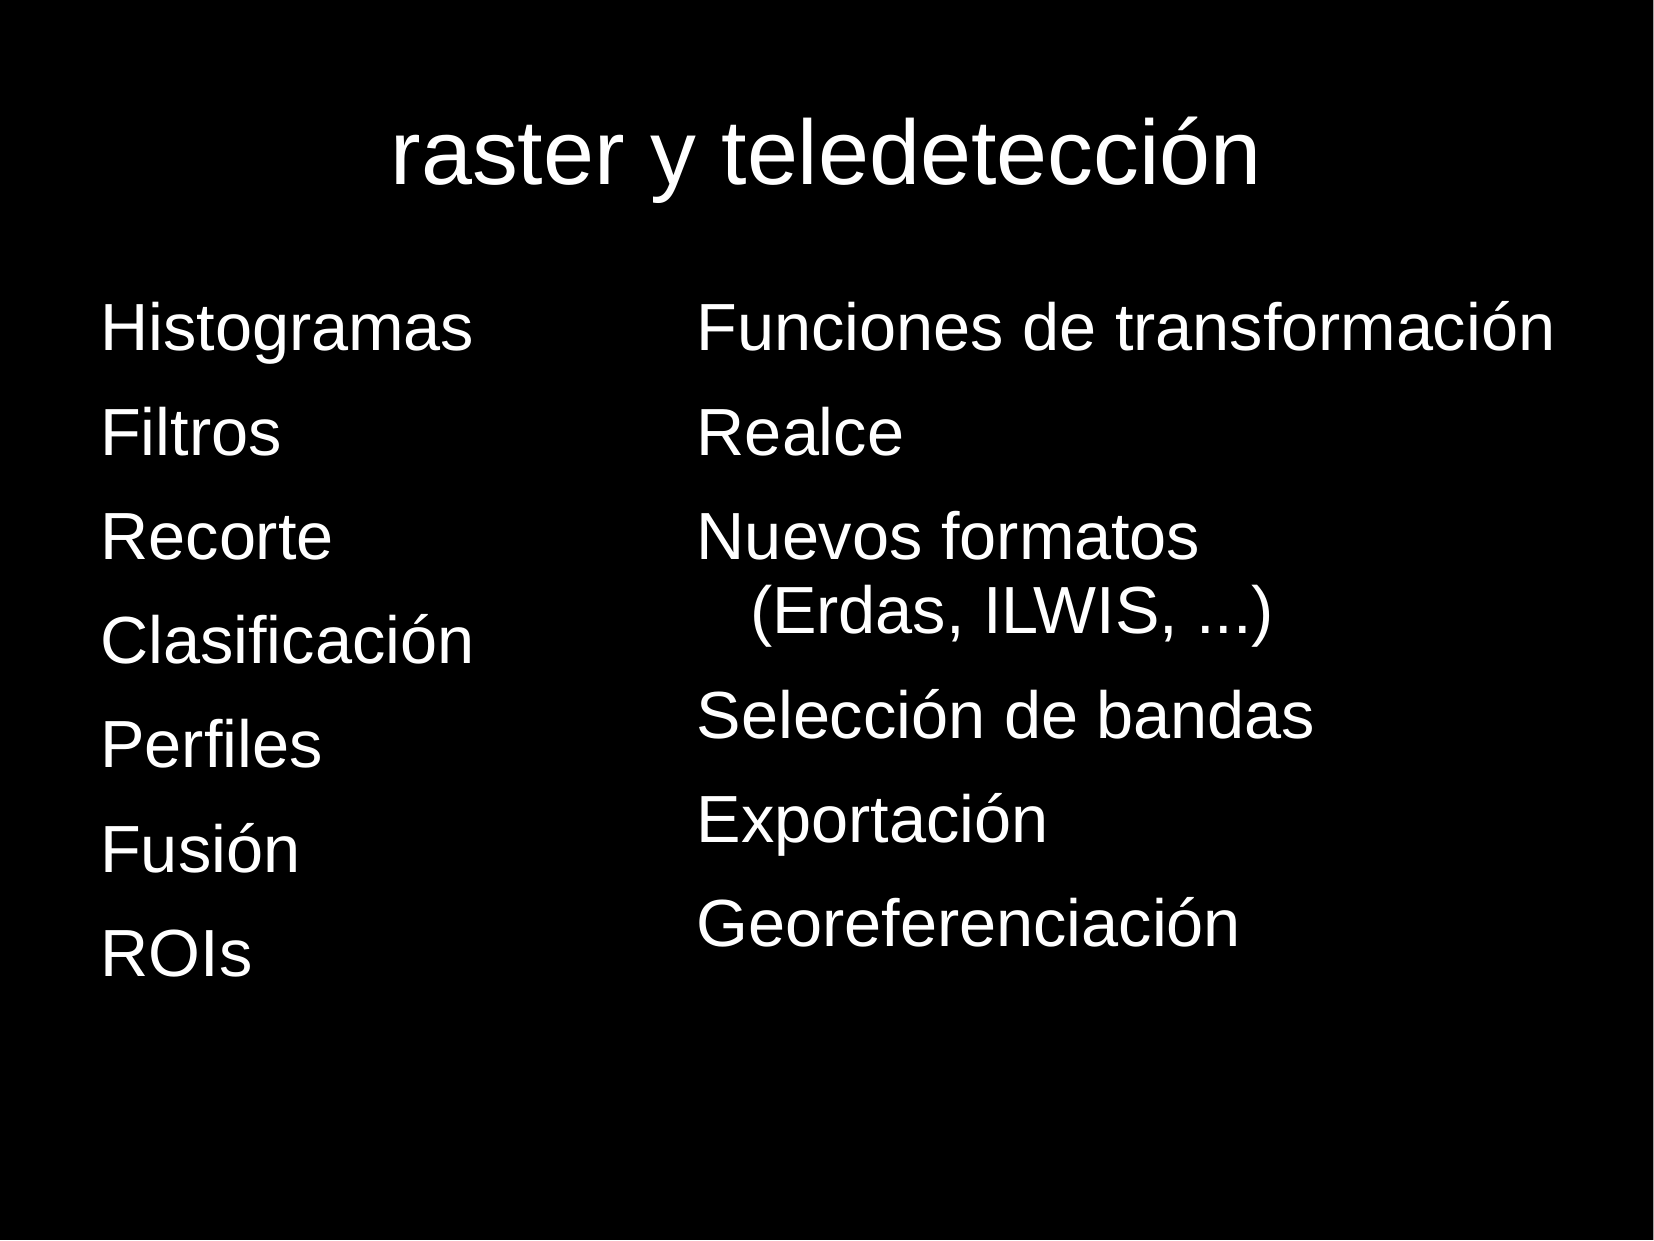

# raster y teledetección
Histogramas
Filtros
Recorte
Clasificación
Perfiles
Fusión
ROIs
Funciones de transformación
Realce
Nuevos formatos
(Erdas, ILWIS, ...)
Selección de bandas
Exportación
Georeferenciación